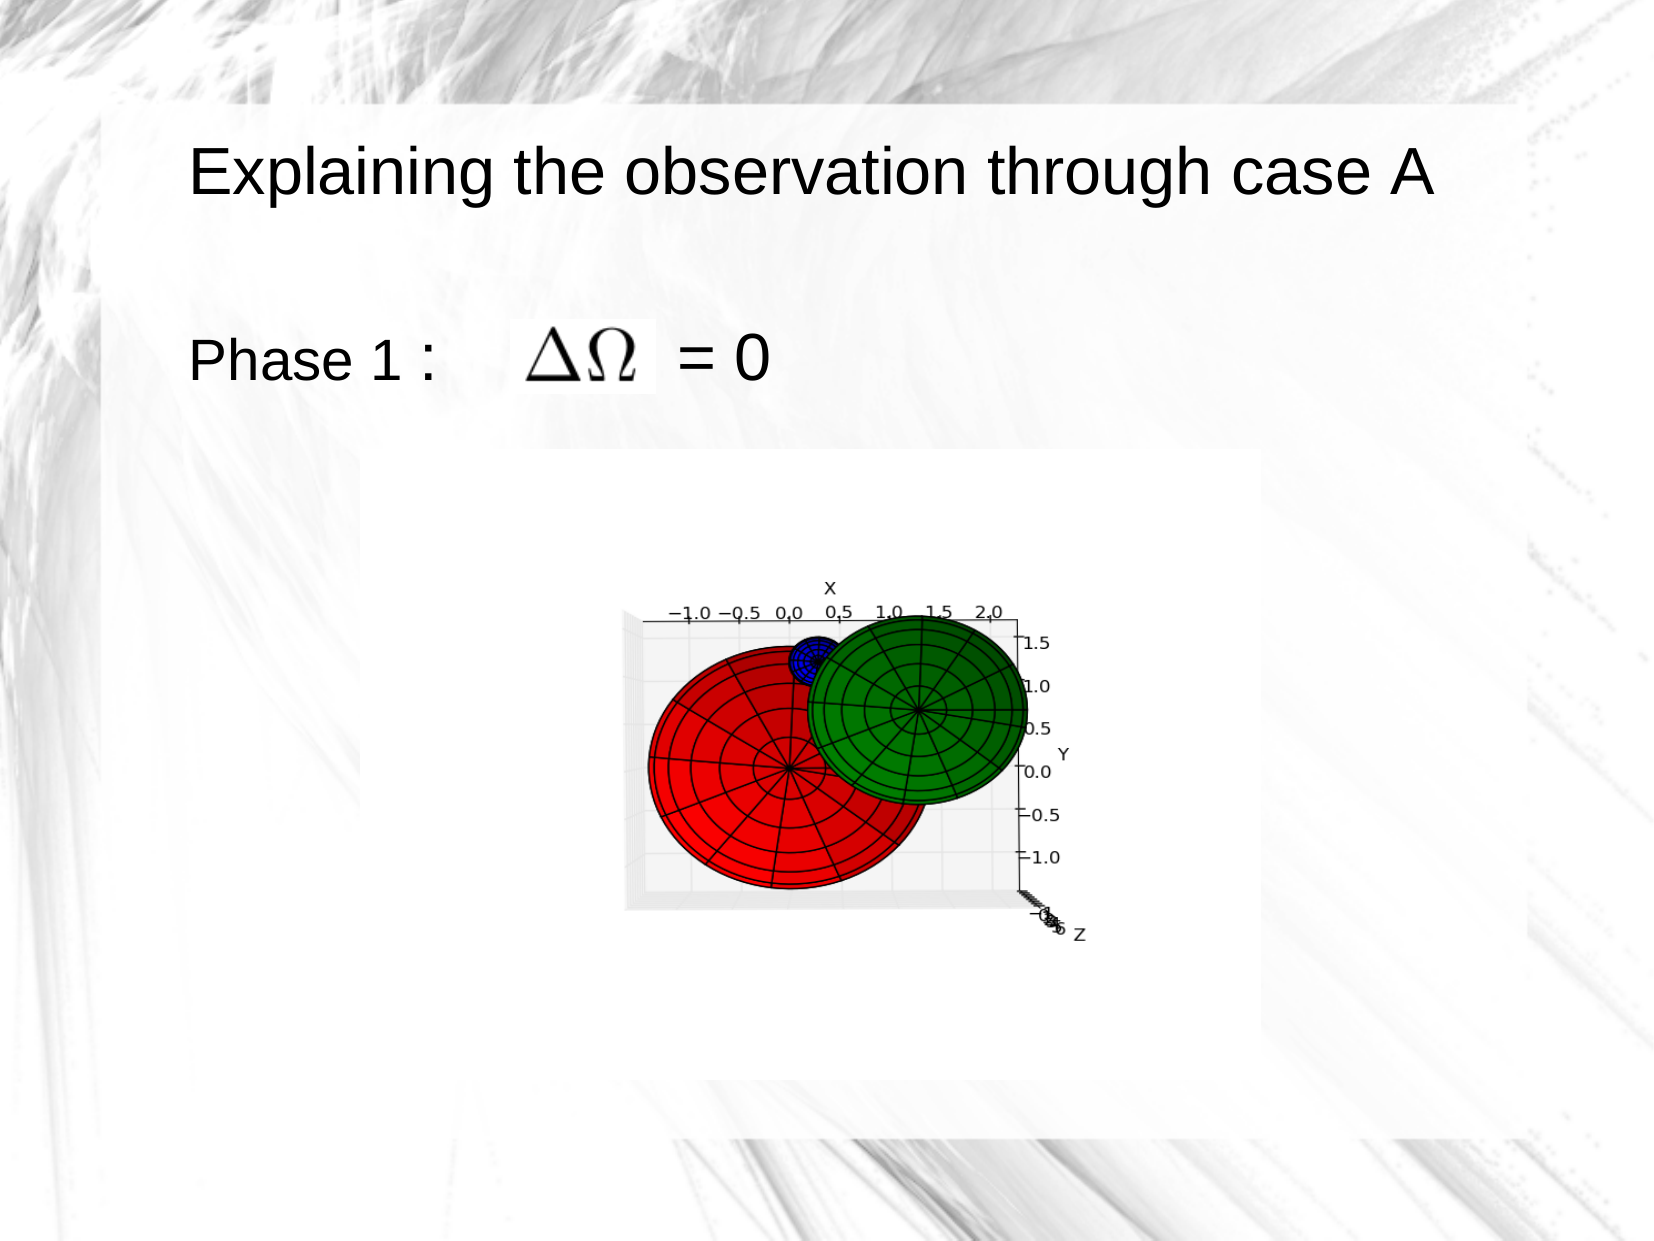

# Explaining the observation through case A
Phase 1 : = 0